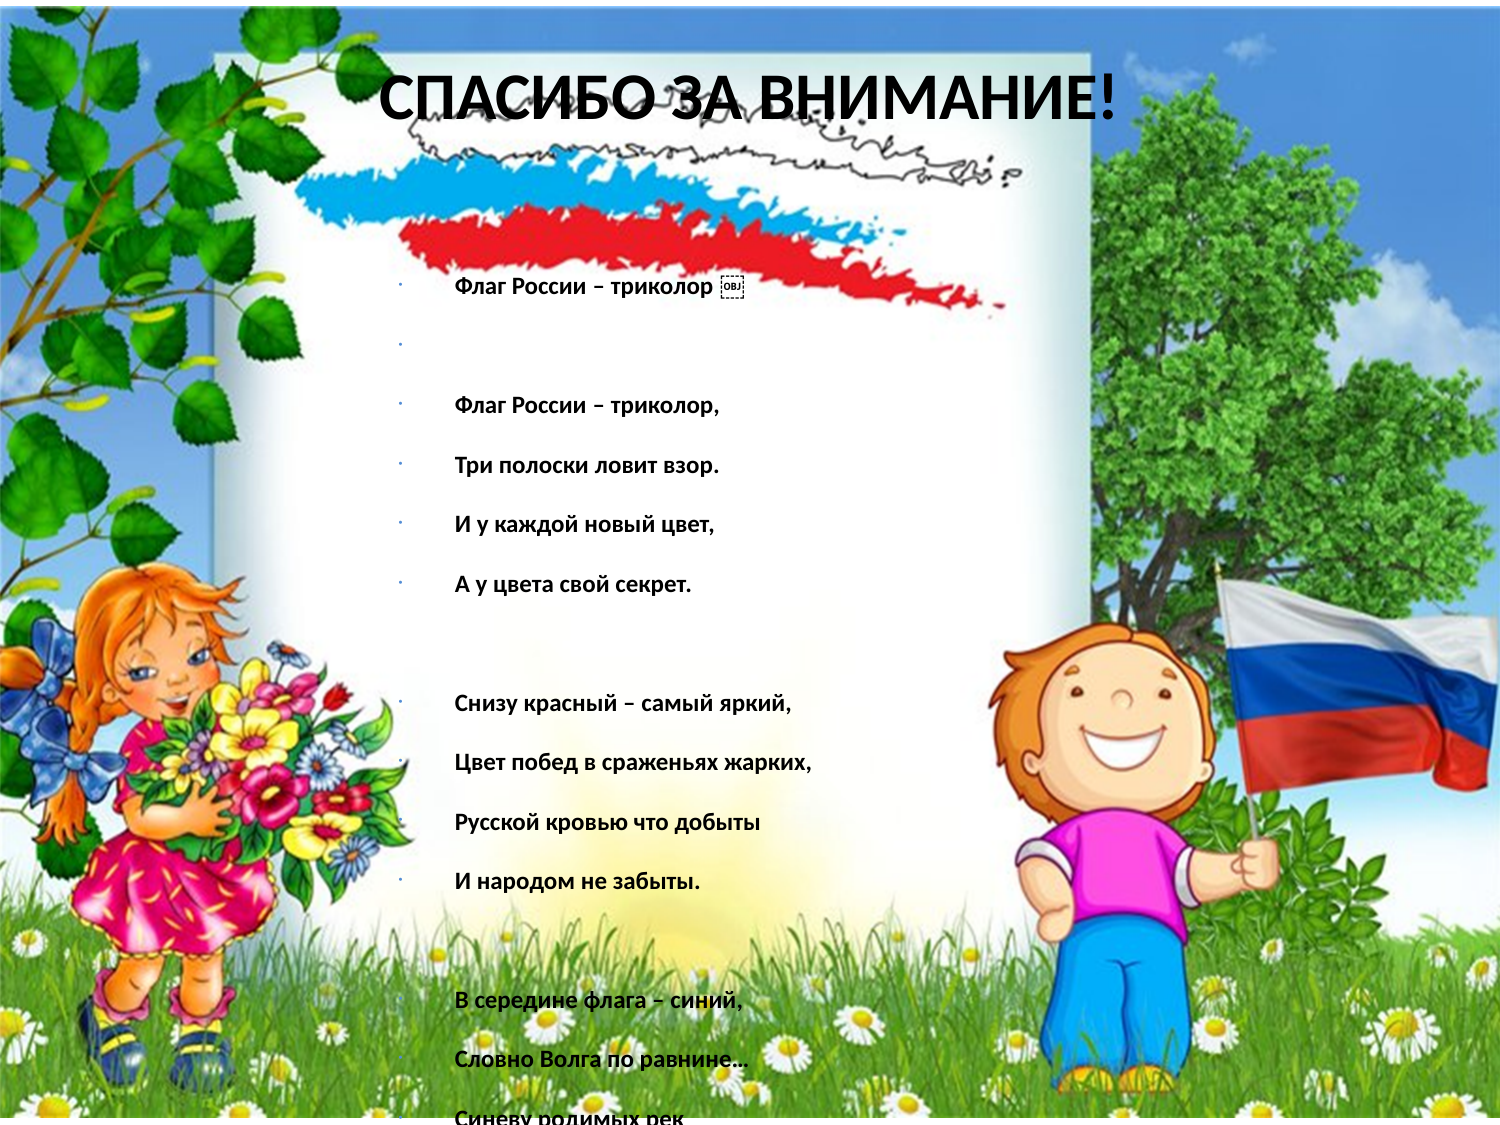

# СПАСИБО ЗА ВНИМАНИЕ!
Флаг России – триколор ￼
Флаг России – триколор,
Три полоски ловит взор.
И у каждой новый цвет,
А у цвета свой секрет.
Снизу красный – самый яркий,
Цвет побед в сраженьях жарких,
Русской кровью что добыты
И народом не забыты.
В середине флага – синий,
Словно Волга по равнине…
Синеву родимых рек
Любит русский человек.
Сверху, словно облака,
Цвет снегов и молока.
Чистый белый – мира цвет,
Говорит он – войнам нет!
(И. Агеева)